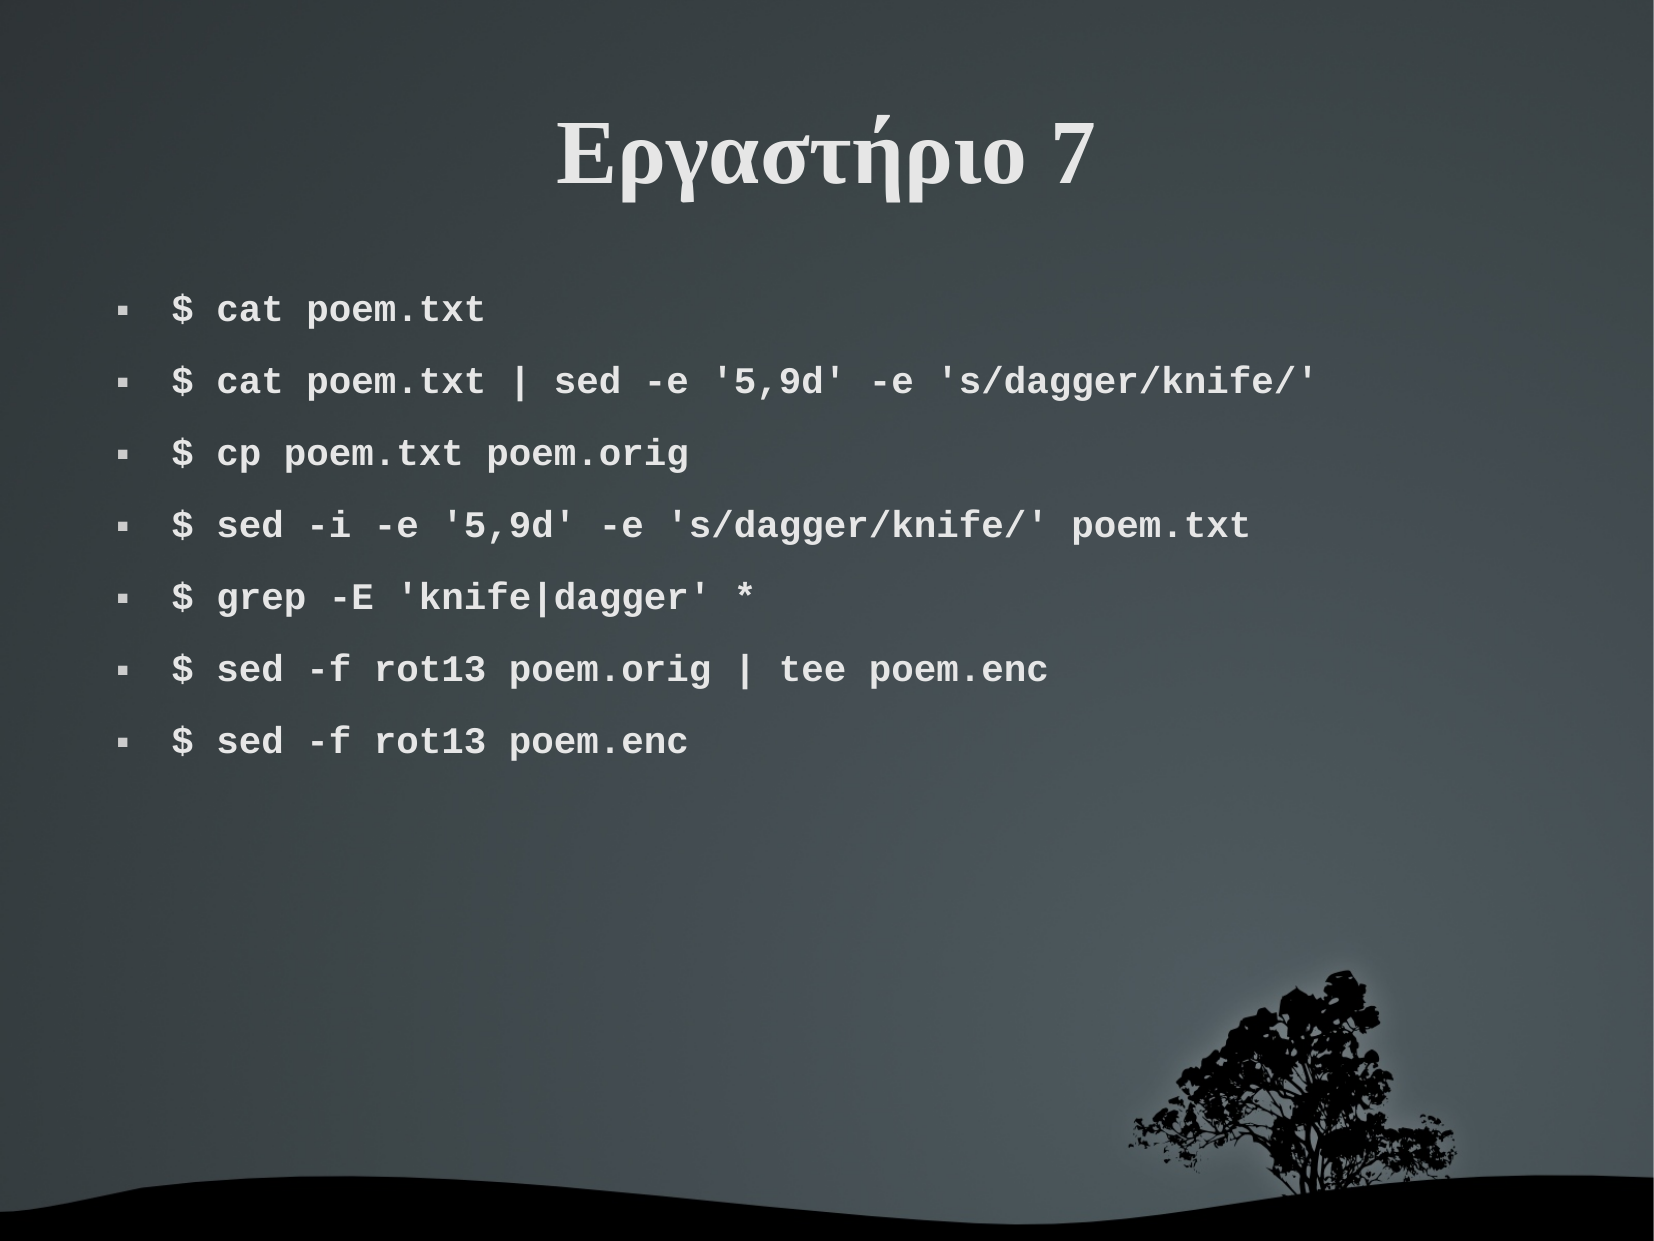

Εργαστήριο 7
# $ cat poem.txt
$ cat poem.txt | sed -e '5,9d' -e 's/dagger/knife/'
$ cp poem.txt poem.orig
$ sed -i -e '5,9d' -e 's/dagger/knife/' poem.txt
$ grep -E 'knife|dagger' *
$ sed -f rot13 poem.orig | tee poem.enc
$ sed -f rot13 poem.enc